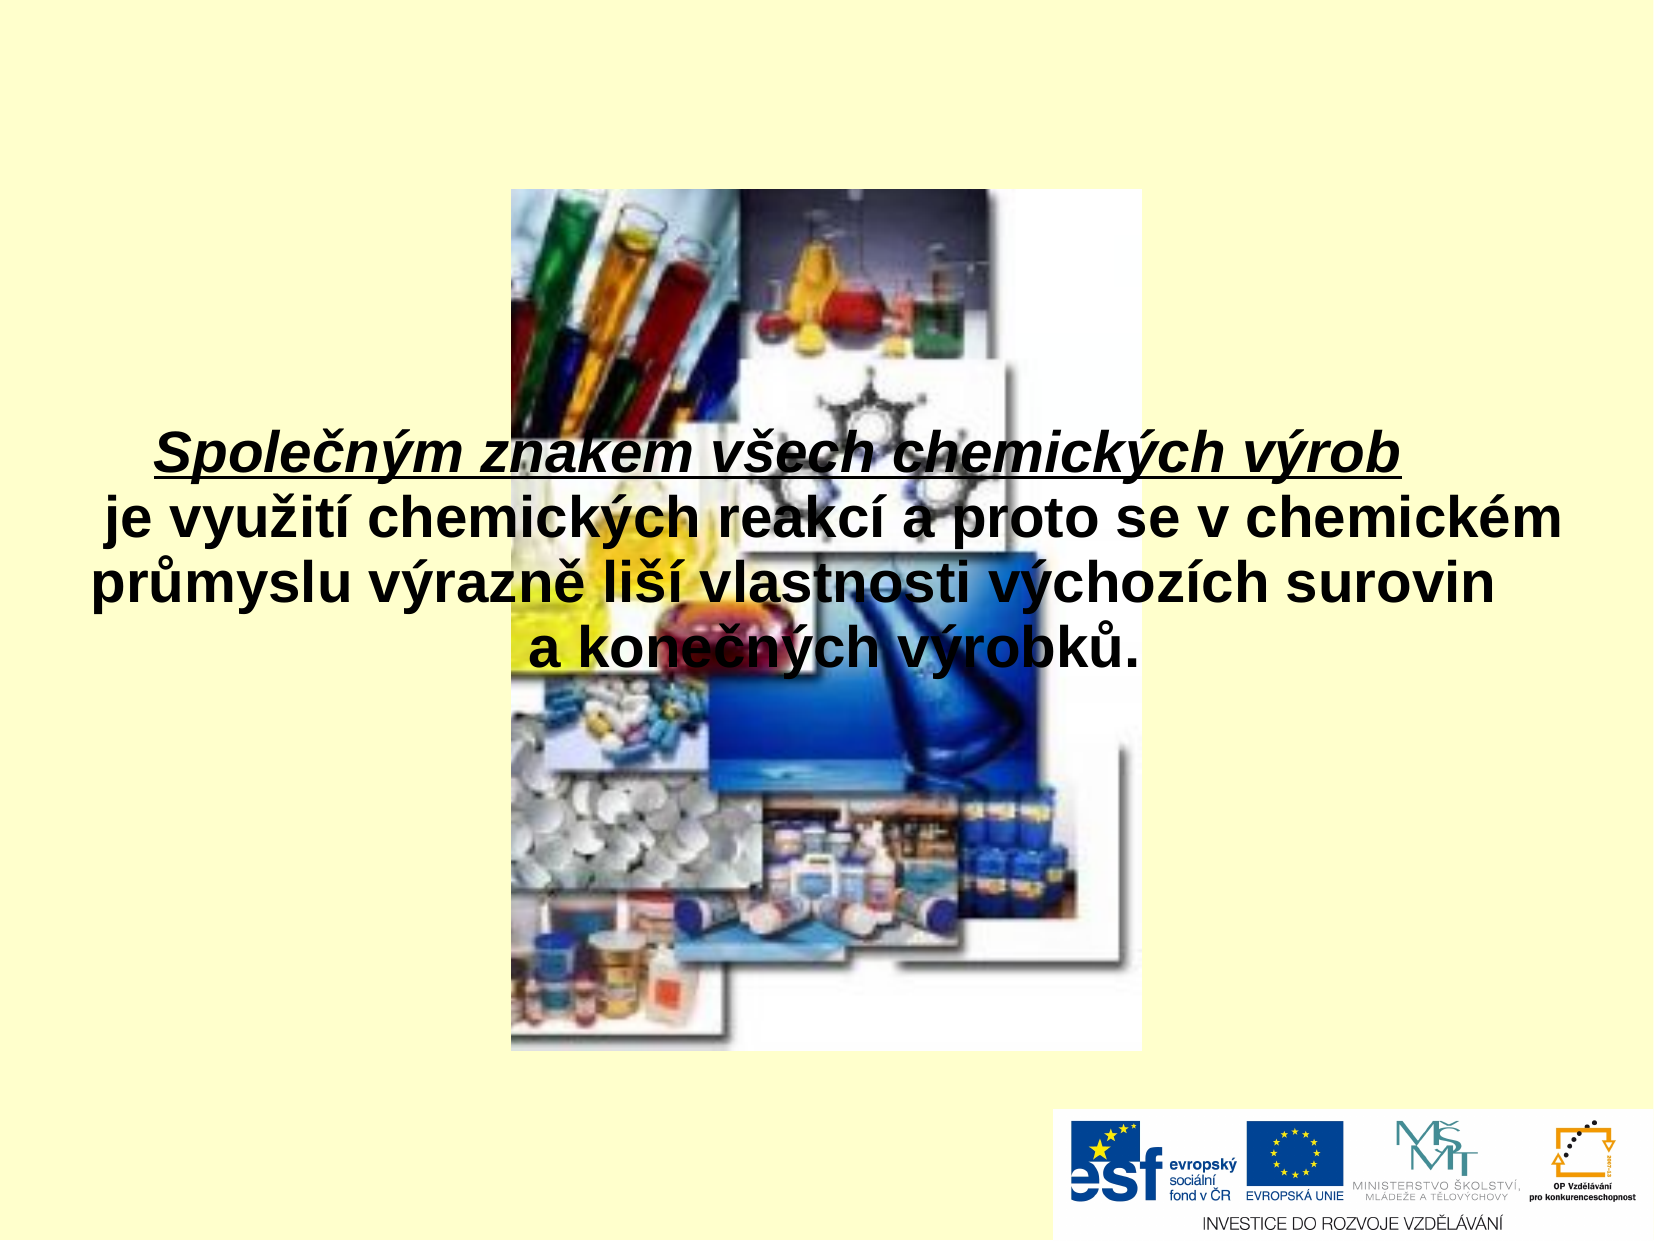

# Společným znakem všech chemických výrob je využití chemických reakcí a proto se v chemickém průmyslu výrazně liší vlastnosti výchozích surovin a konečných výrobků.